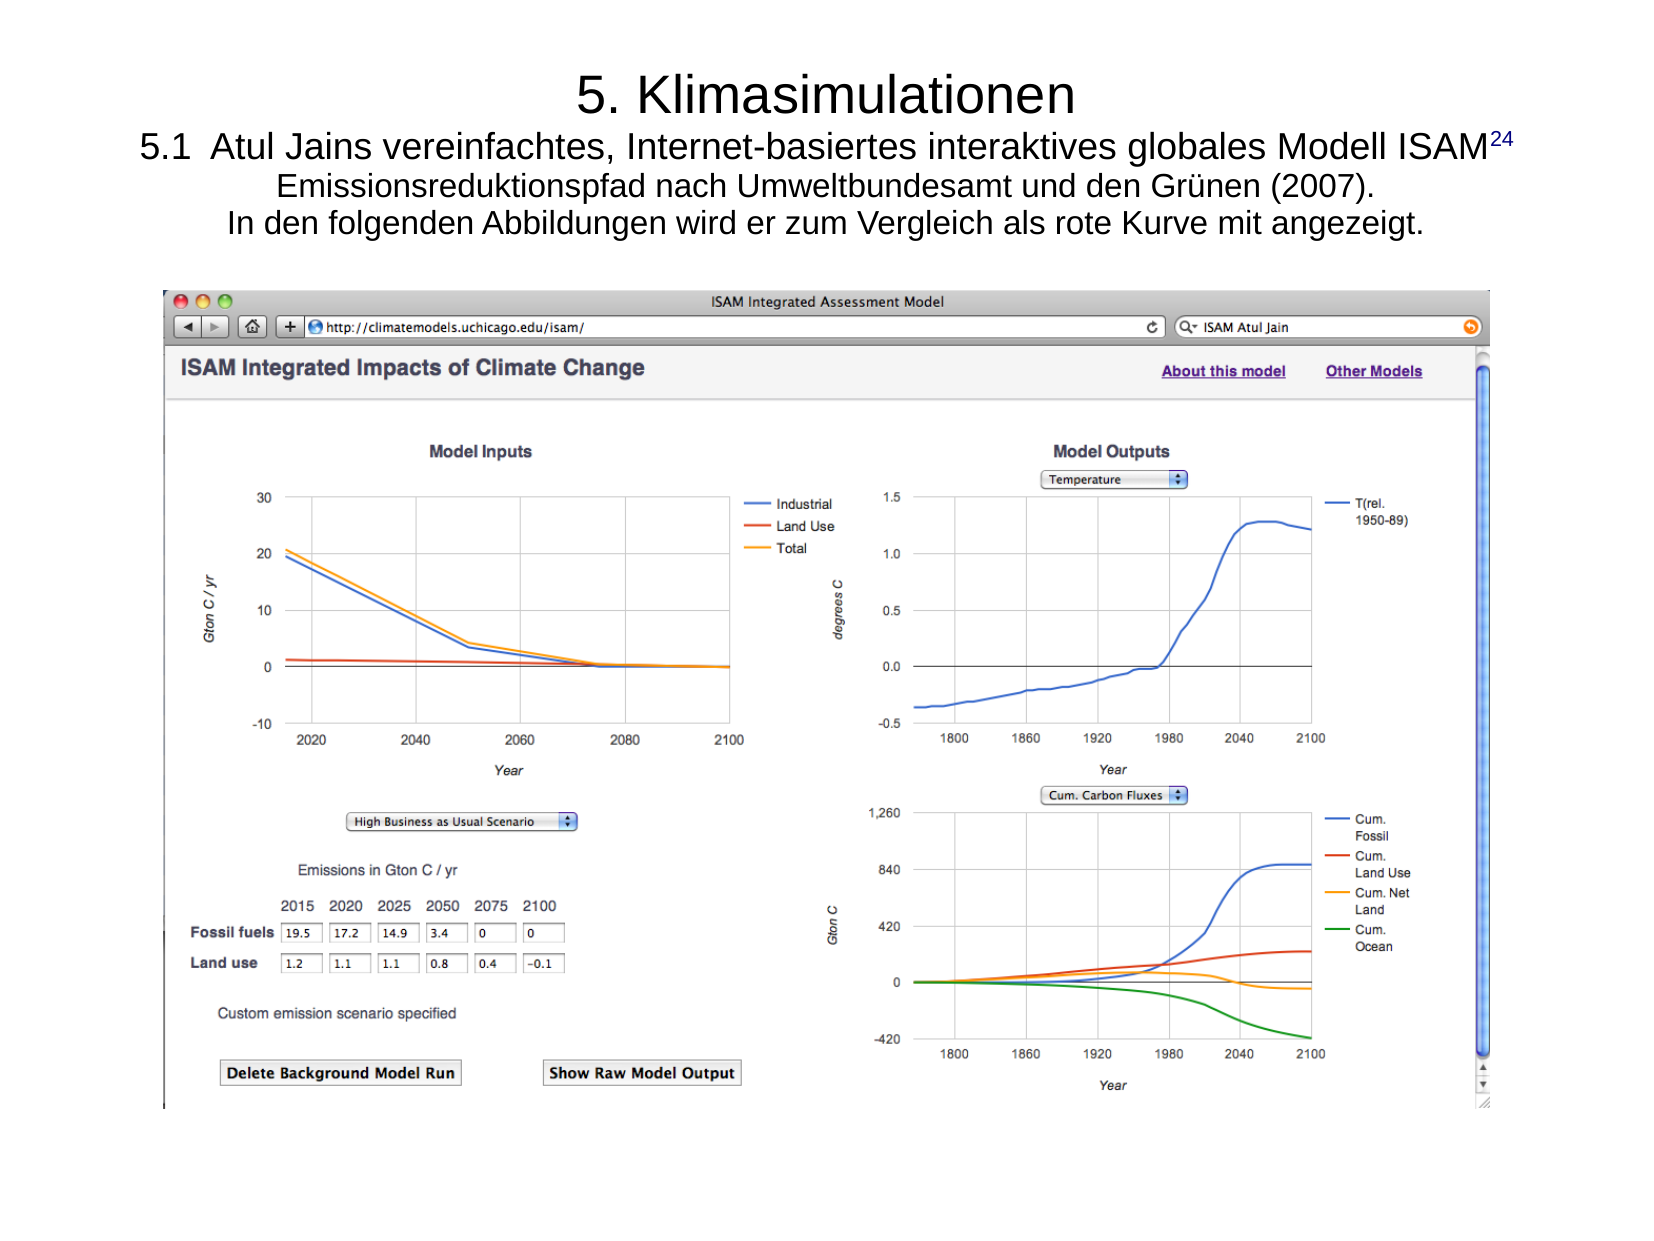

# 5. Klimasimulationen 5.1 Atul Jains vereinfachtes, Internet-basiertes interaktives globales Modell ISAM24 Emissionsreduktionspfad nach Umweltbundesamt und den Grünen (2007). In den folgenden Abbildungen wird er zum Vergleich als rote Kurve mit angezeigt.